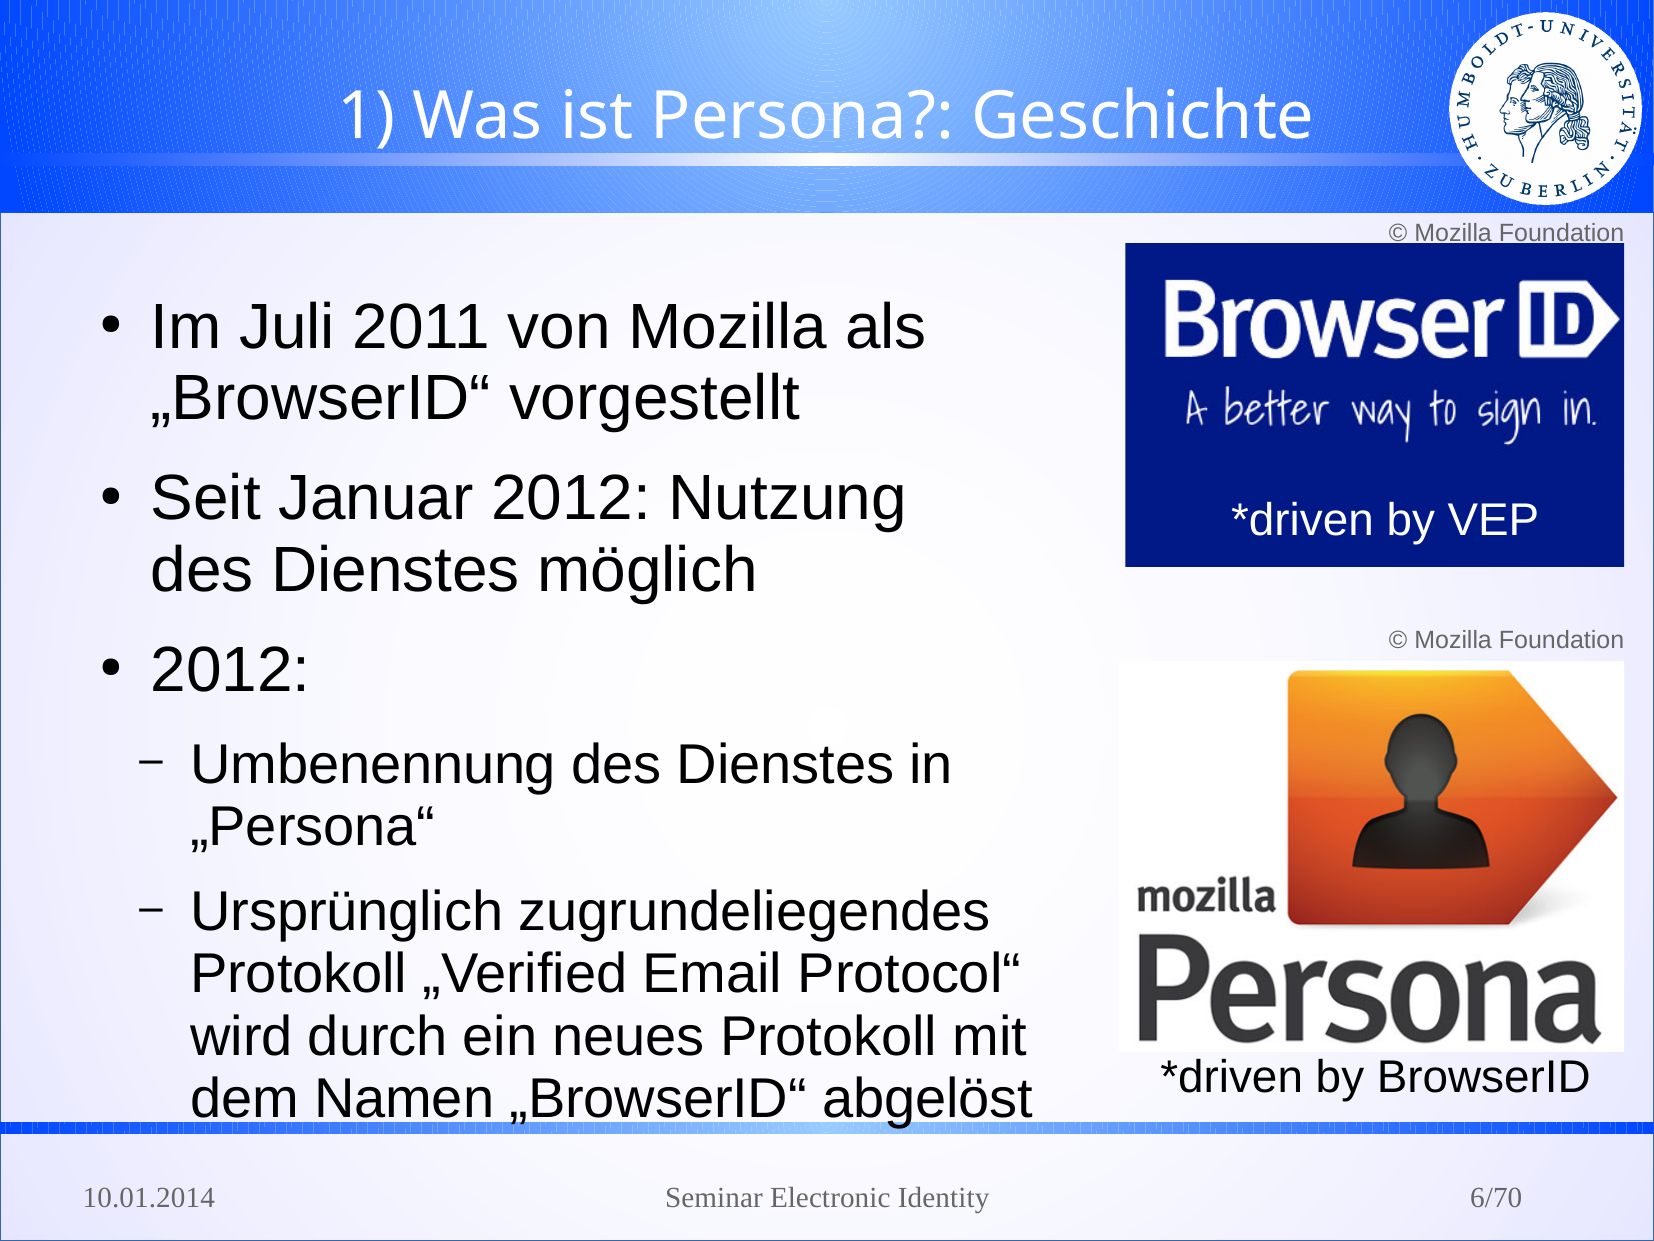

# 1) Was ist Persona?: Geschichte
© Mozilla Foundation
Im Juli 2011 von Mozilla als „BrowserID“ vorgestellt
Seit Januar 2012: Nutzung
des Dienstes möglich
2012:
Umbenennung des Dienstes in
„Persona“
Ursprünglich zugrundeliegendes
Protokoll „Verified Email Protocol“
wird durch ein neues Protokoll mit
dem Namen „BrowserID“ abgelöst
*driven by VEP
© Mozilla Foundation
*driven by BrowserID
10.01.2014
Seminar Electronic Identity